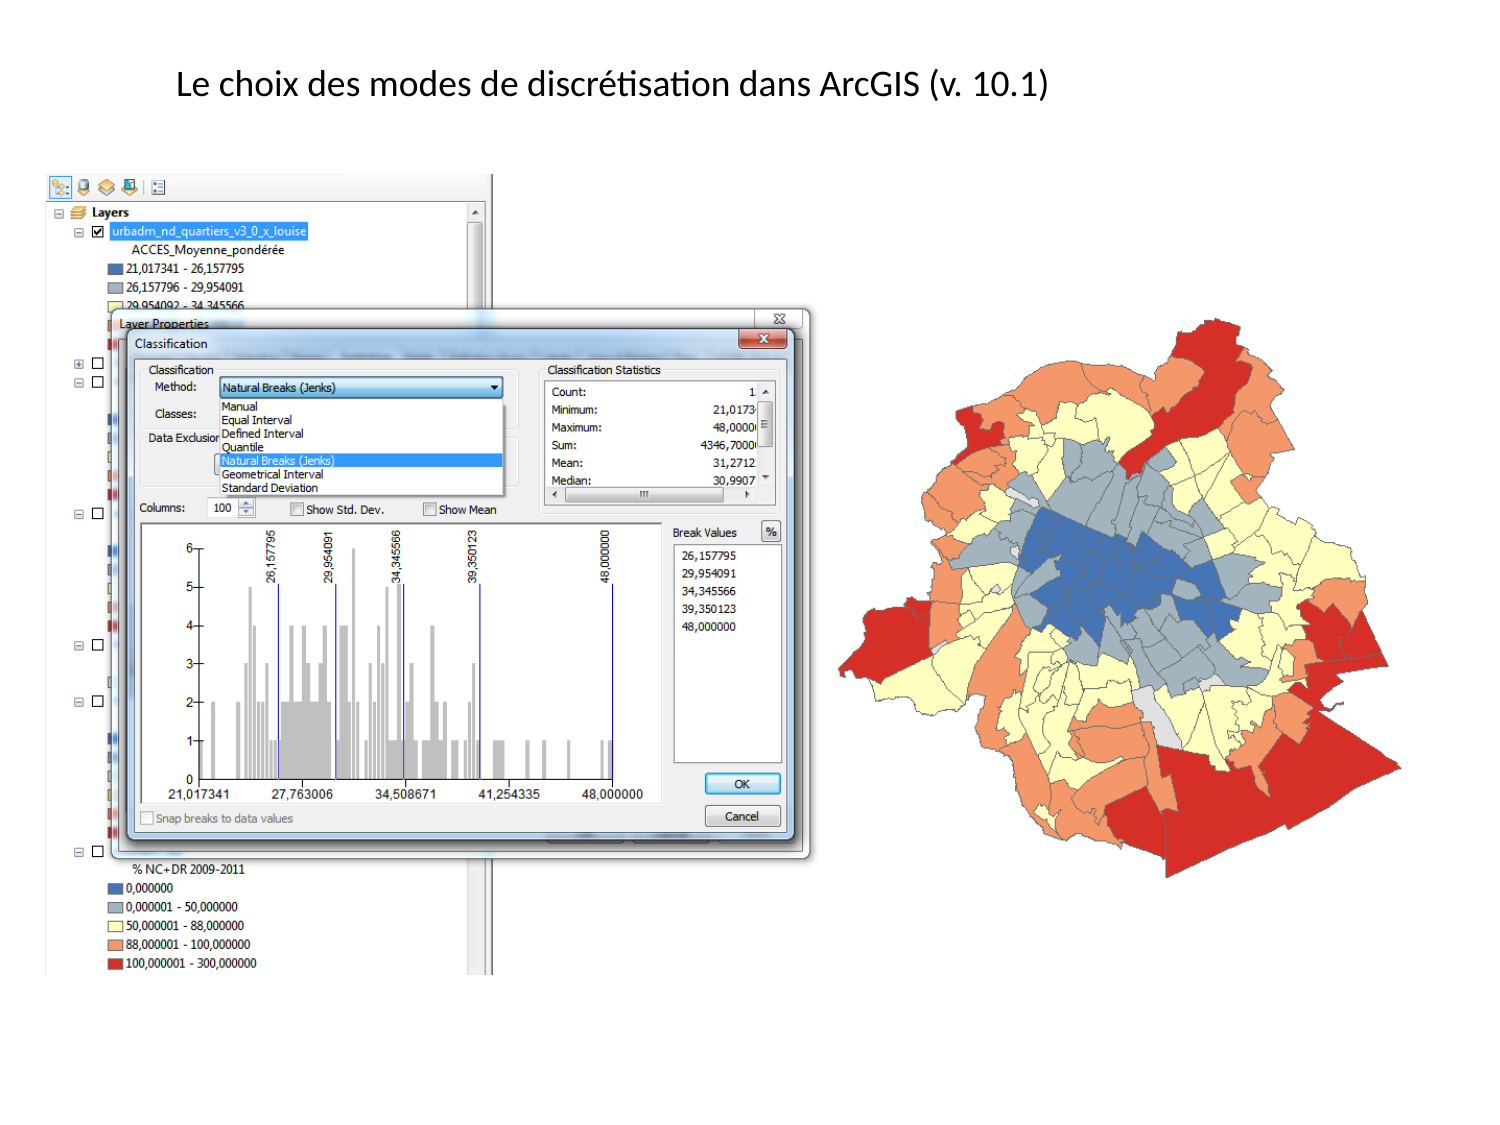

Le choix des modes de discrétisation dans ArcGIS (v. 10.1)